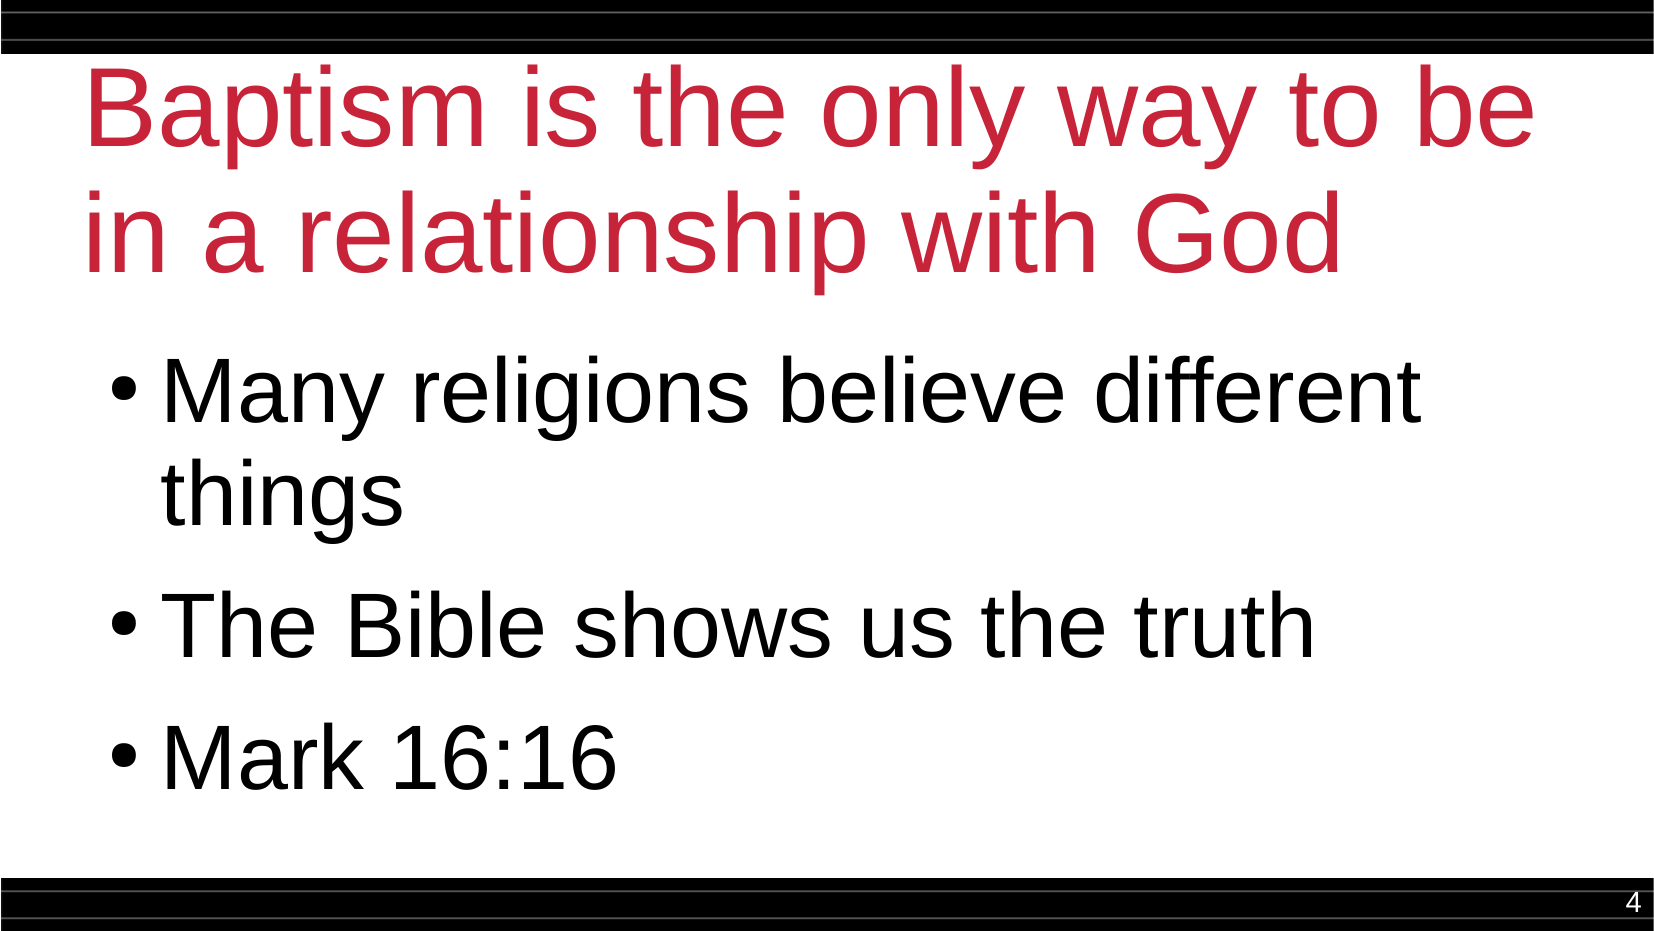

# Baptism is the only way to be in a relationship with God
Many religions believe different things
The Bible shows us the truth
Mark 16:16